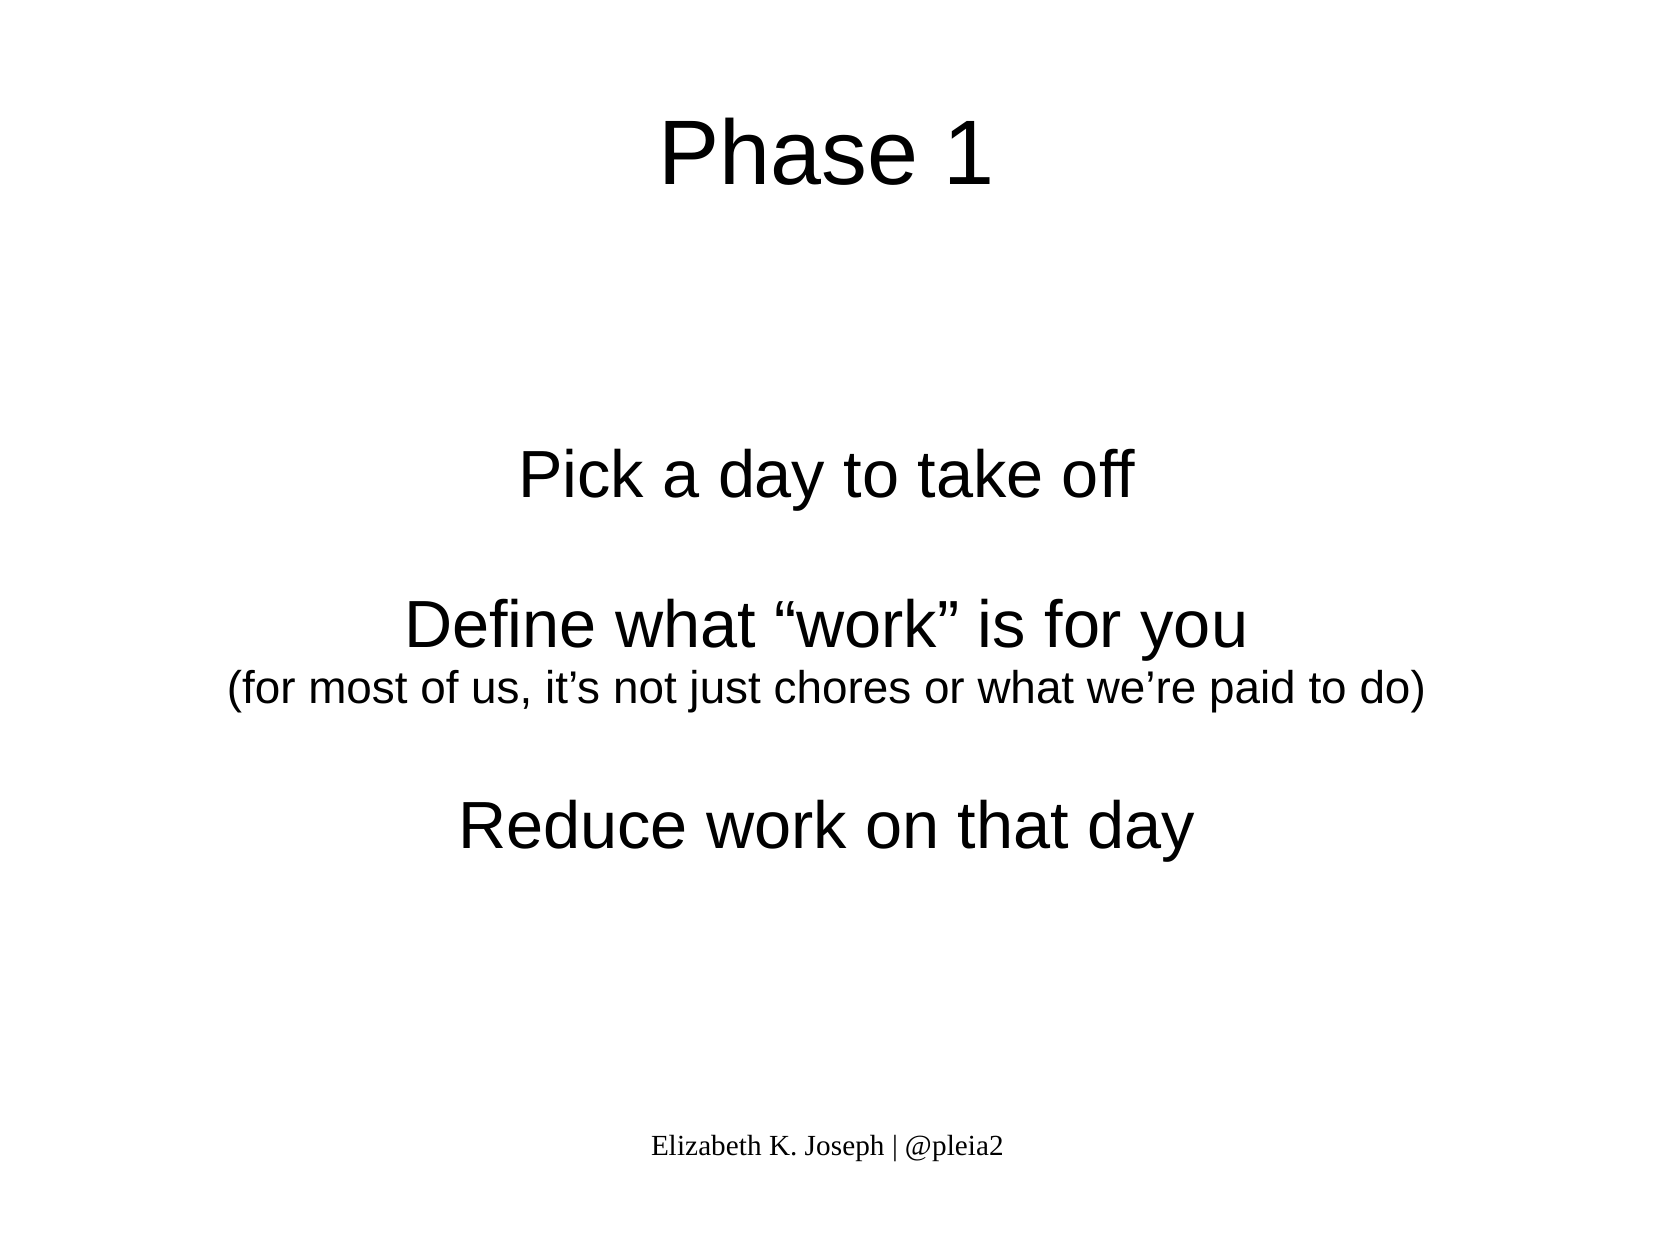

# Phase 1
Pick a day to take off
Define what “work” is for you
(for most of us, it’s not just chores or what we’re paid to do)
Reduce work on that day
Elizabeth K. Joseph | @pleia2